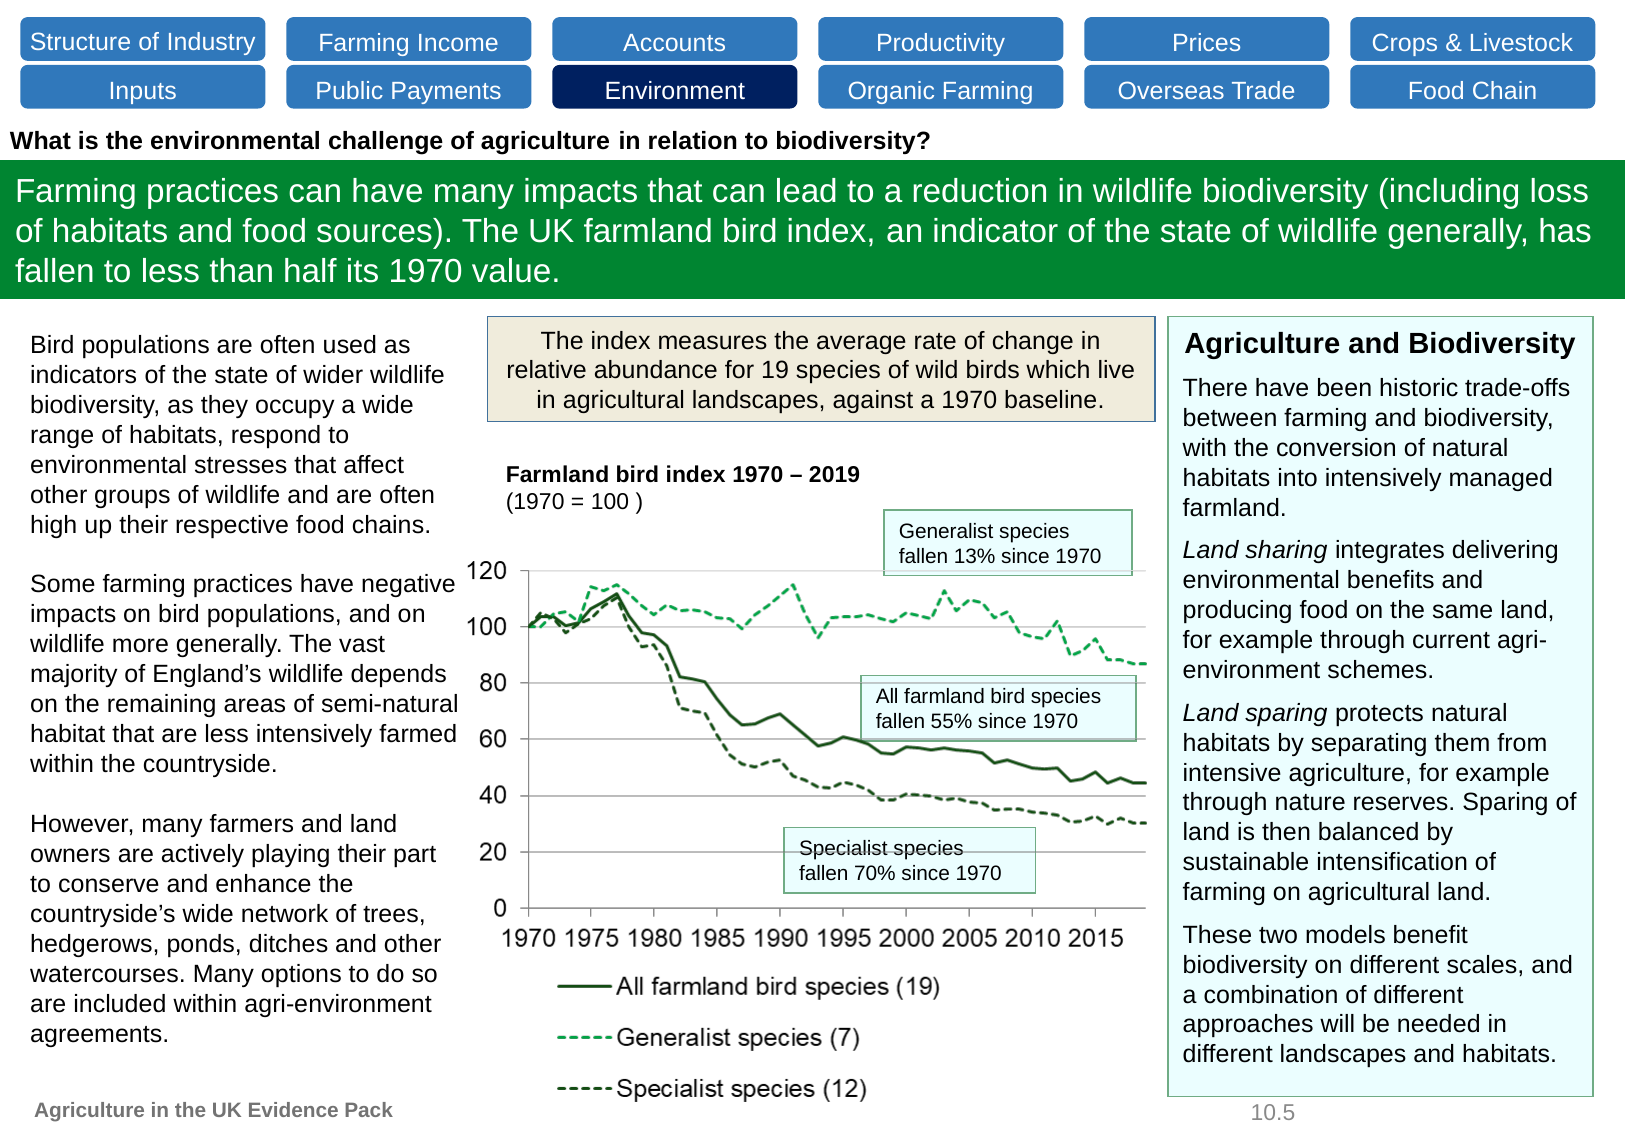

Structure of Industry
Farming Income
Accounts
Productivity
Prices
Crops & Livestock
Inputs
Public Payments
Environment
Organic Farming
Overseas Trade
Food Chain
What is the environmental challenge of agriculture in relation to biodiversity?
Farming practices can have many impacts that can lead to a reduction in wildlife biodiversity (including loss of habitats and food sources). The UK farmland bird index, an indicator of the state of wildlife generally, has fallen to less than half its 1970 value.
# Slide 10.7 – What is the environmental challenge agriculture in relation to biodiversity?
The index measures the average rate of change in relative abundance for 19 species of wild birds which live in agricultural landscapes, against a 1970 baseline.
Agriculture and Biodiversity
There have been historic trade-offs between farming and biodiversity, with the conversion of natural habitats into intensively managed farmland.
Land sharing integrates delivering environmental benefits and producing food on the same land, for example through current agri-environment schemes.
Land sparing protects natural habitats by separating them from intensive agriculture, for example through nature reserves. Sparing of land is then balanced by sustainable intensification of farming on agricultural land.
These two models benefit biodiversity on different scales, and a combination of different approaches will be needed in different landscapes and habitats.
Bird populations are often used as indicators of the state of wider wildlife biodiversity, as they occupy a wide range of habitats, respond to environmental stresses that affect other groups of wildlife and are often high up their respective food chains.
Some farming practices have negative impacts on bird populations, and on wildlife more generally. The vast majority of England’s wildlife depends on the remaining areas of semi-natural habitat that are less intensively farmed within the countryside.
However, many farmers and land owners are actively playing their part to conserve and enhance the countryside’s wide network of trees, hedgerows, ponds, ditches and other watercourses. Many options to do so are included within agri-environment agreements.
Farmland bird index 1970 – 2019
(1970 = 100 )
Generalist species
fallen 13% since 1970
All farmland bird species
fallen 55% since 1970
Specialist species
fallen 70% since 1970
10.5
Agriculture in the UK Evidence Pack